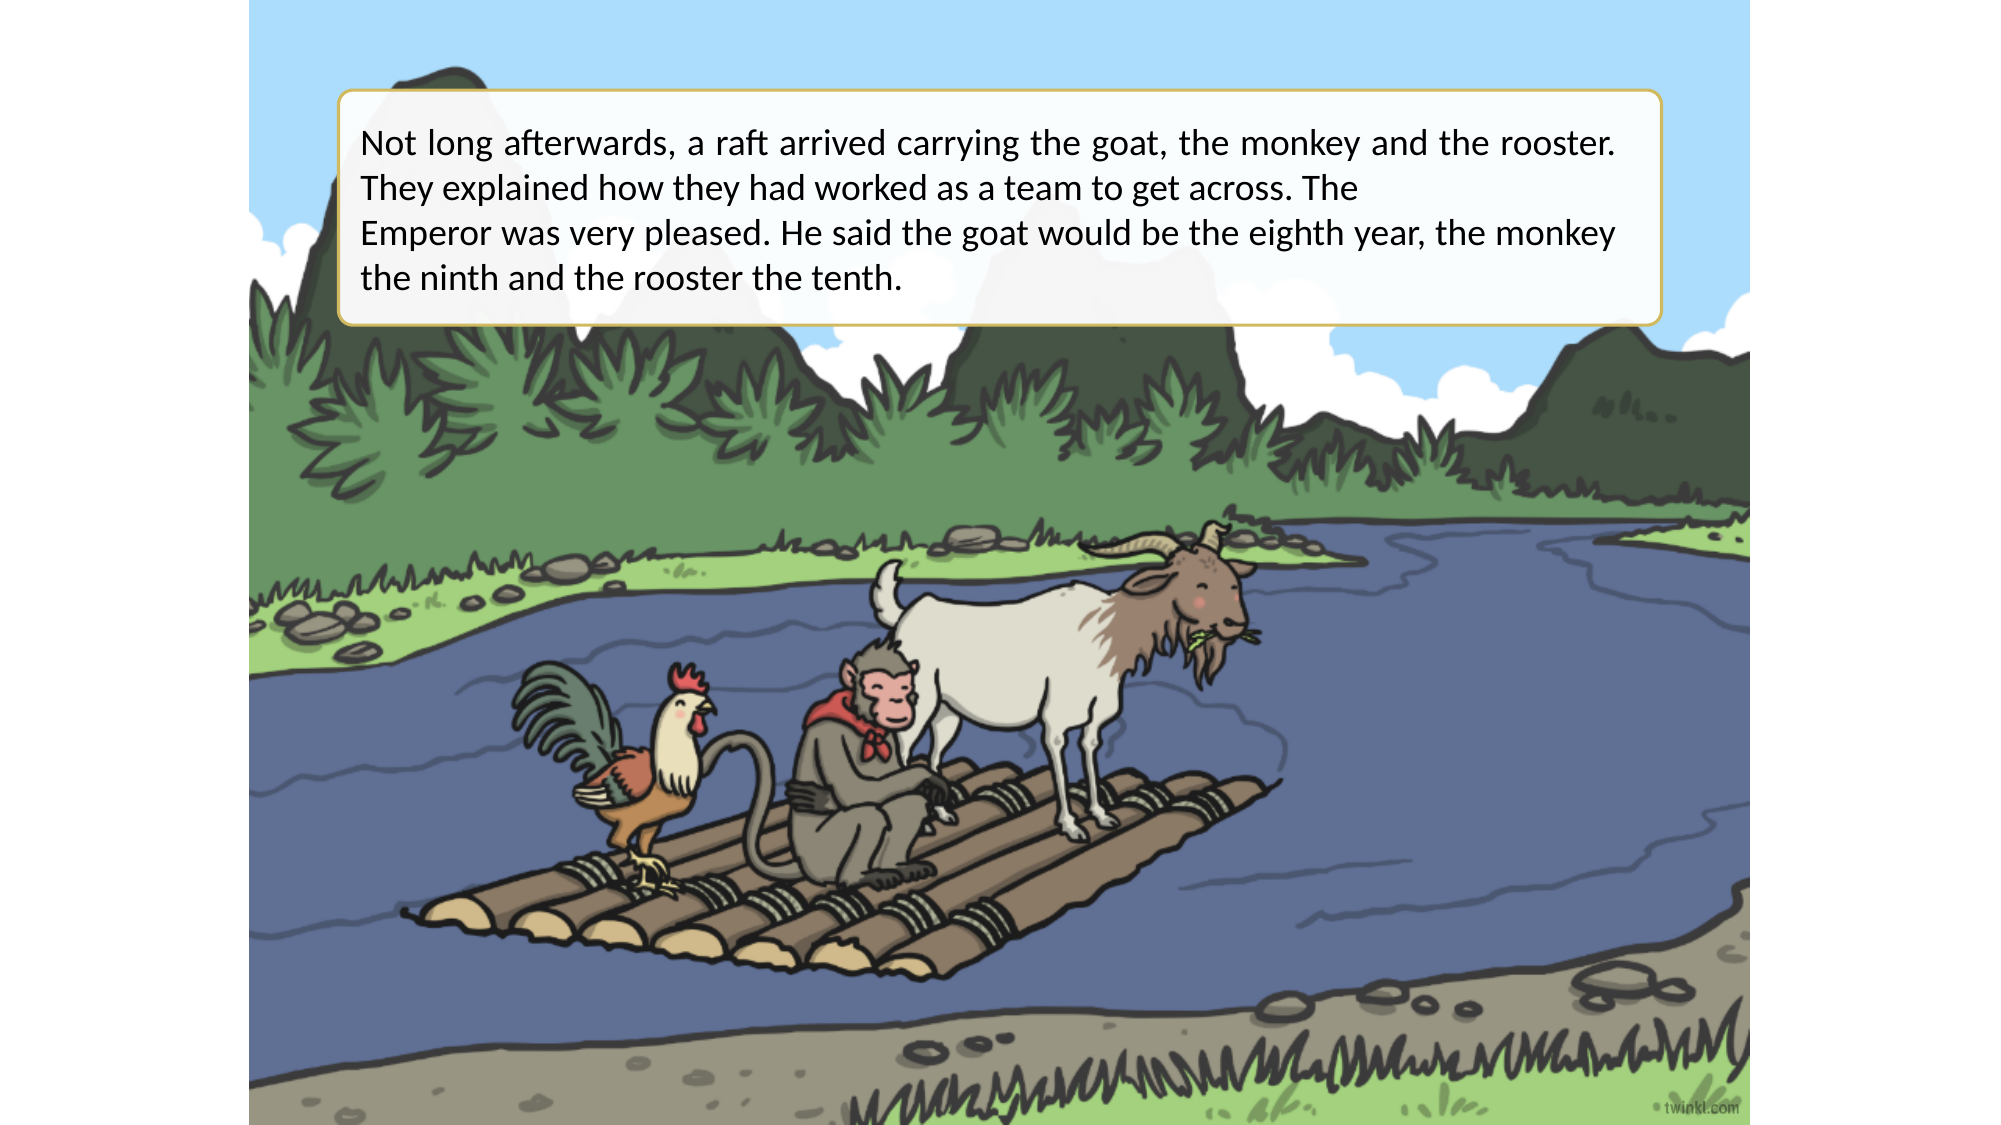

Not long afterwards, a raft arrived carrying the goat, the monkey and the rooster. They explained how they had worked as a team to get across. The
Emperor was very pleased. He said the goat would be the eighth year, the monkey the ninth and the rooster the tenth.